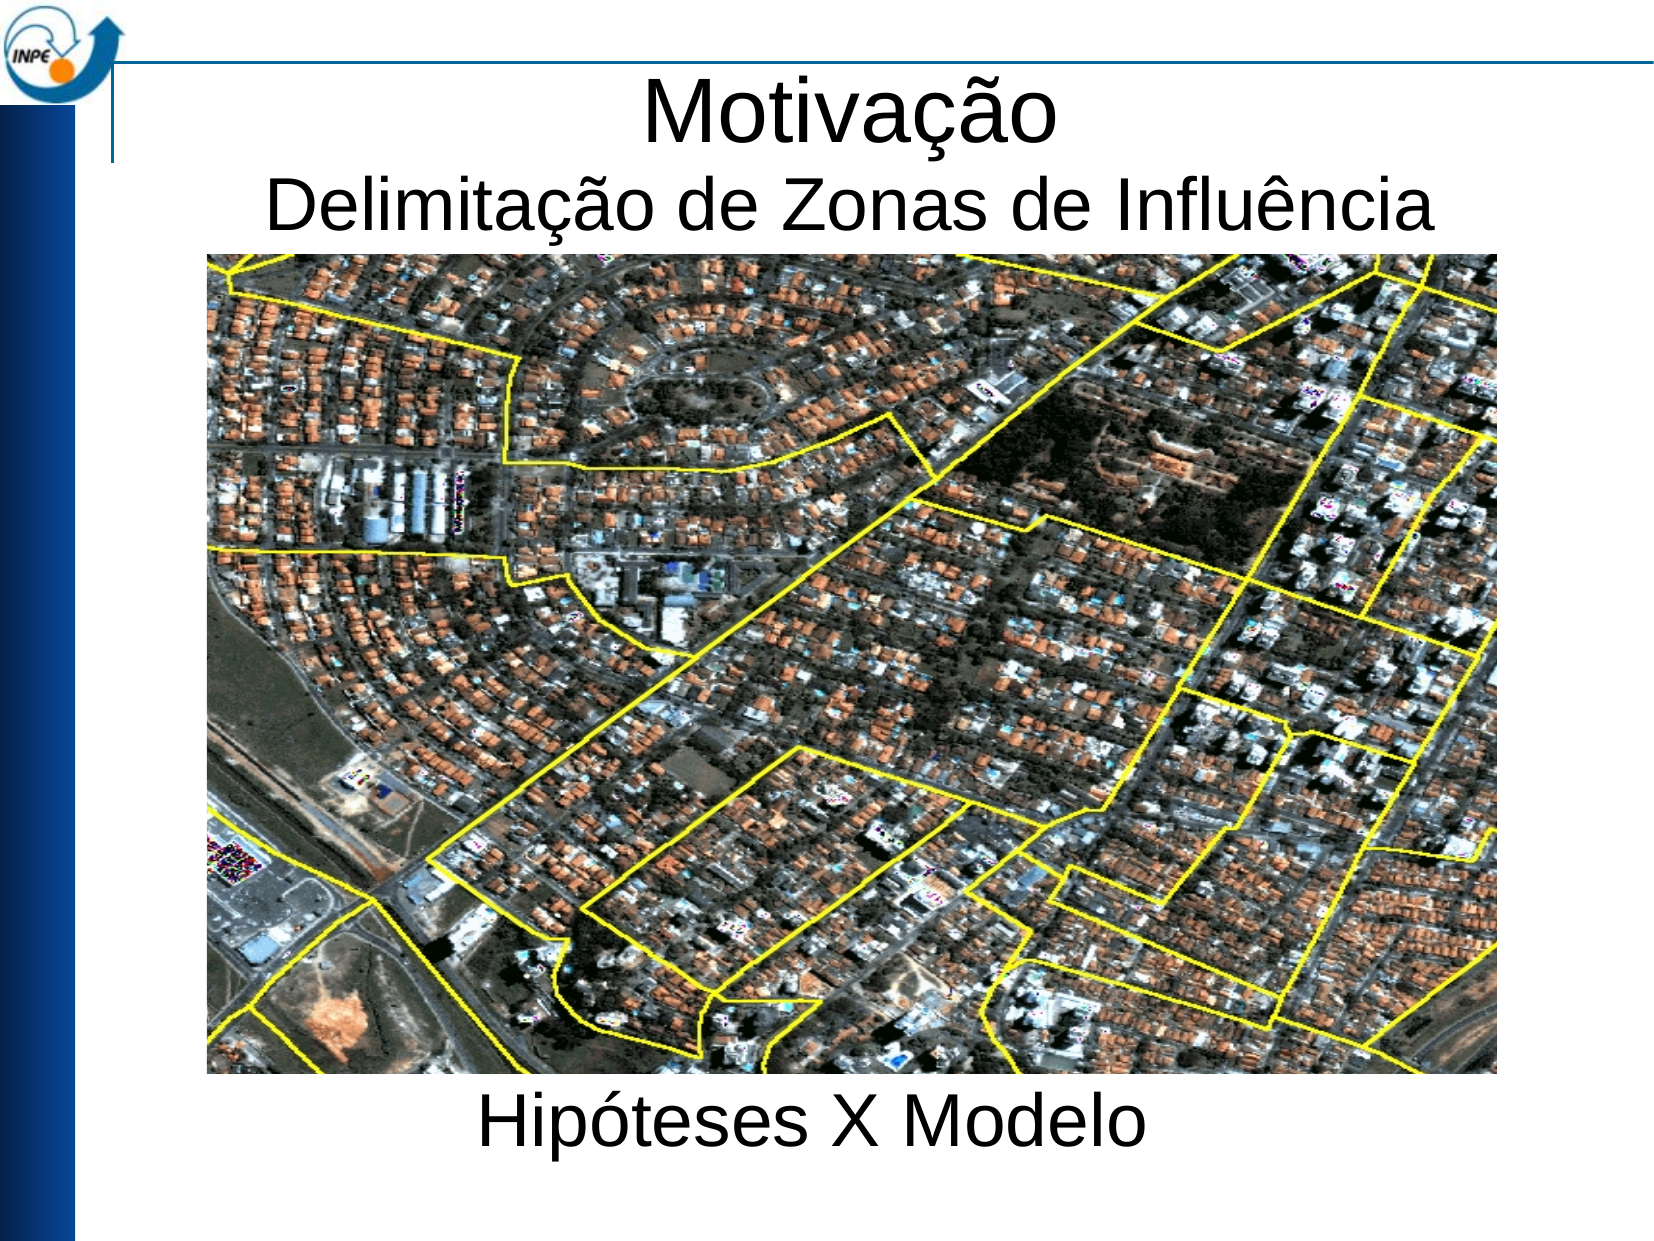

# Motivação Delimitação de Zonas de Influência
Hipóteses X Modelo